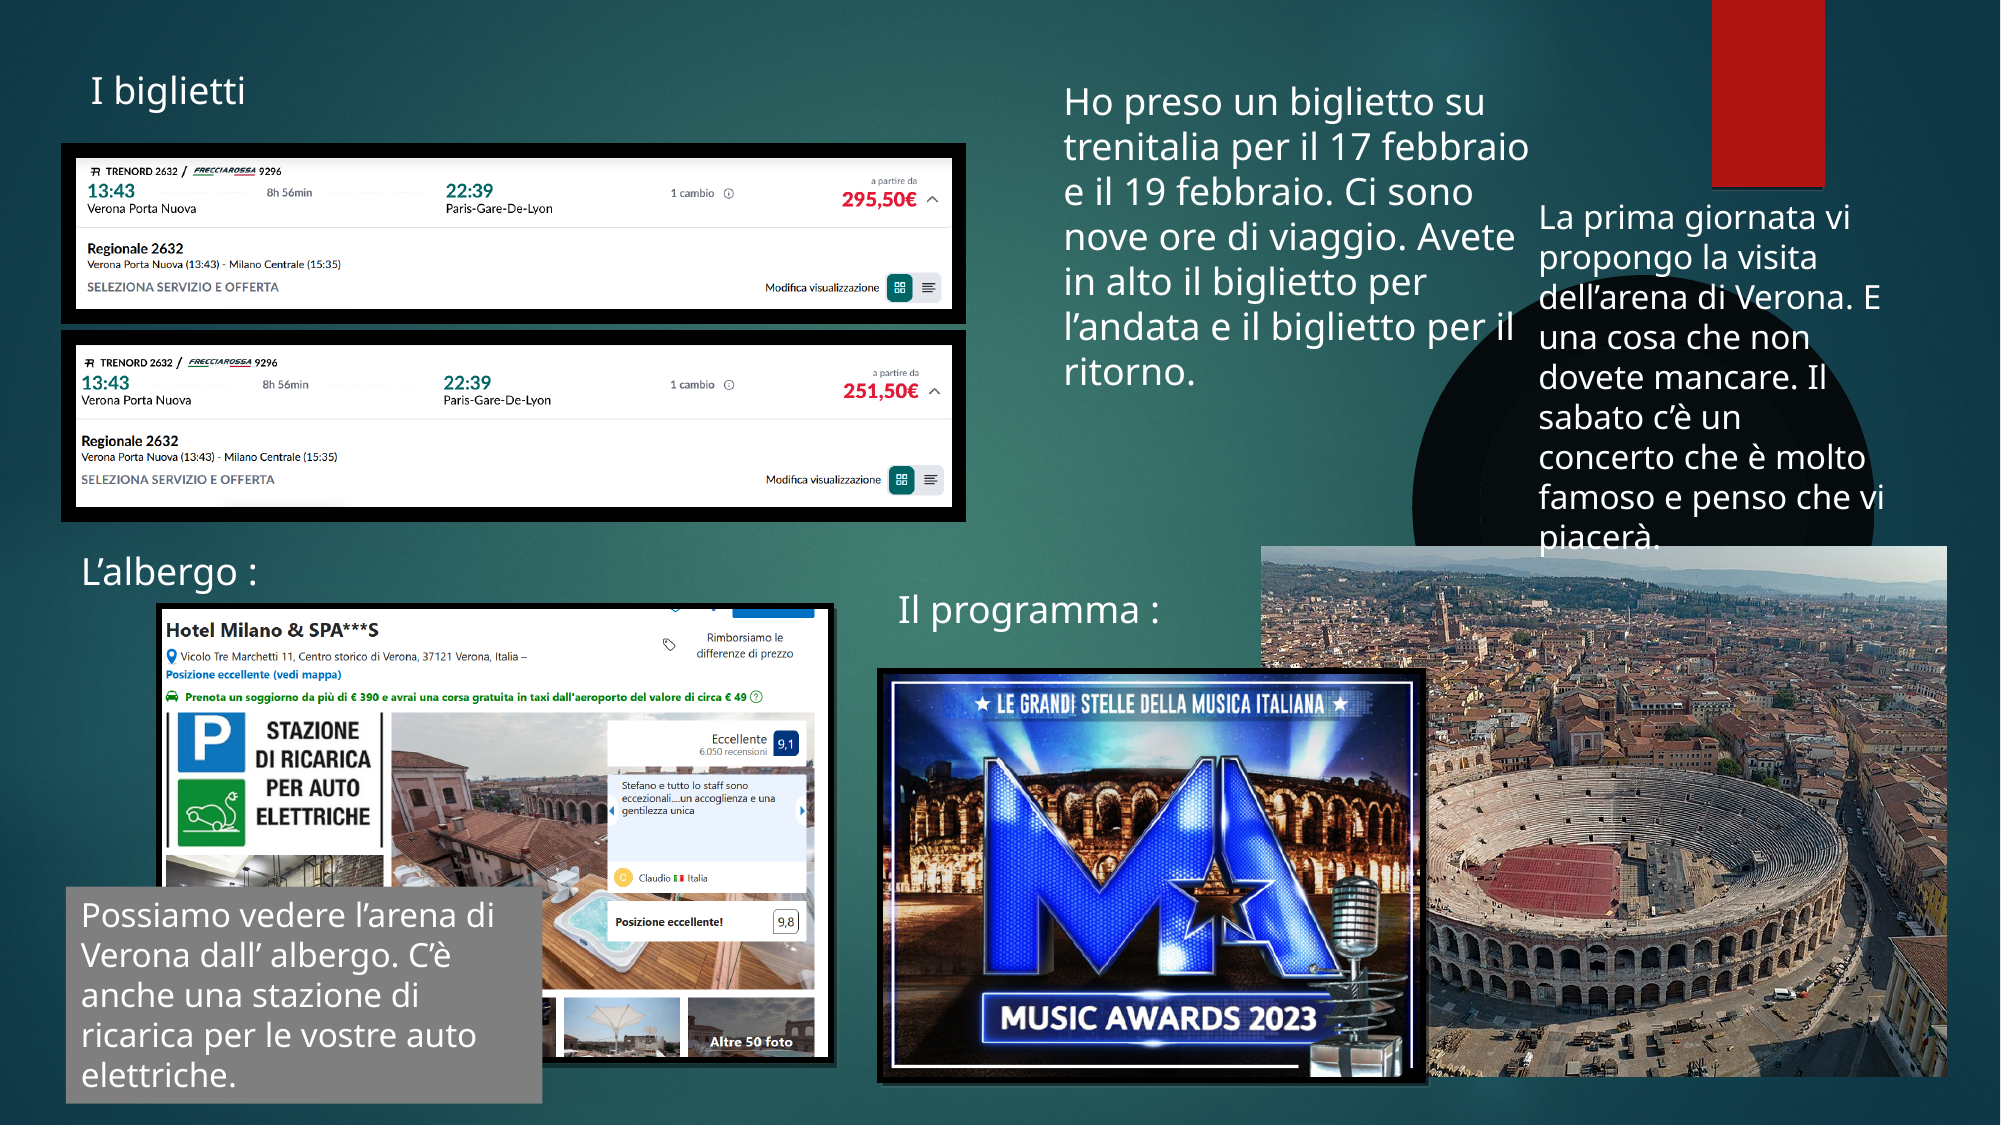

I biglietti
Ho preso un biglietto su trenitalia per il 17 febbraio e il 19 febbraio. Ci sono nove ore di viaggio. Avete in alto il biglietto per l’andata e il biglietto per il ritorno.
La prima giornata vi propongo la visita dell’arena di Verona. E una cosa che non dovete mancare. Il sabato c’è un concerto che è molto famoso e penso che vi piacerà.
L’albergo :
Il programma :
Possiamo vedere l’arena di Verona dall’ albergo. C’è anche una stazione di ricarica per le vostre auto elettriche.